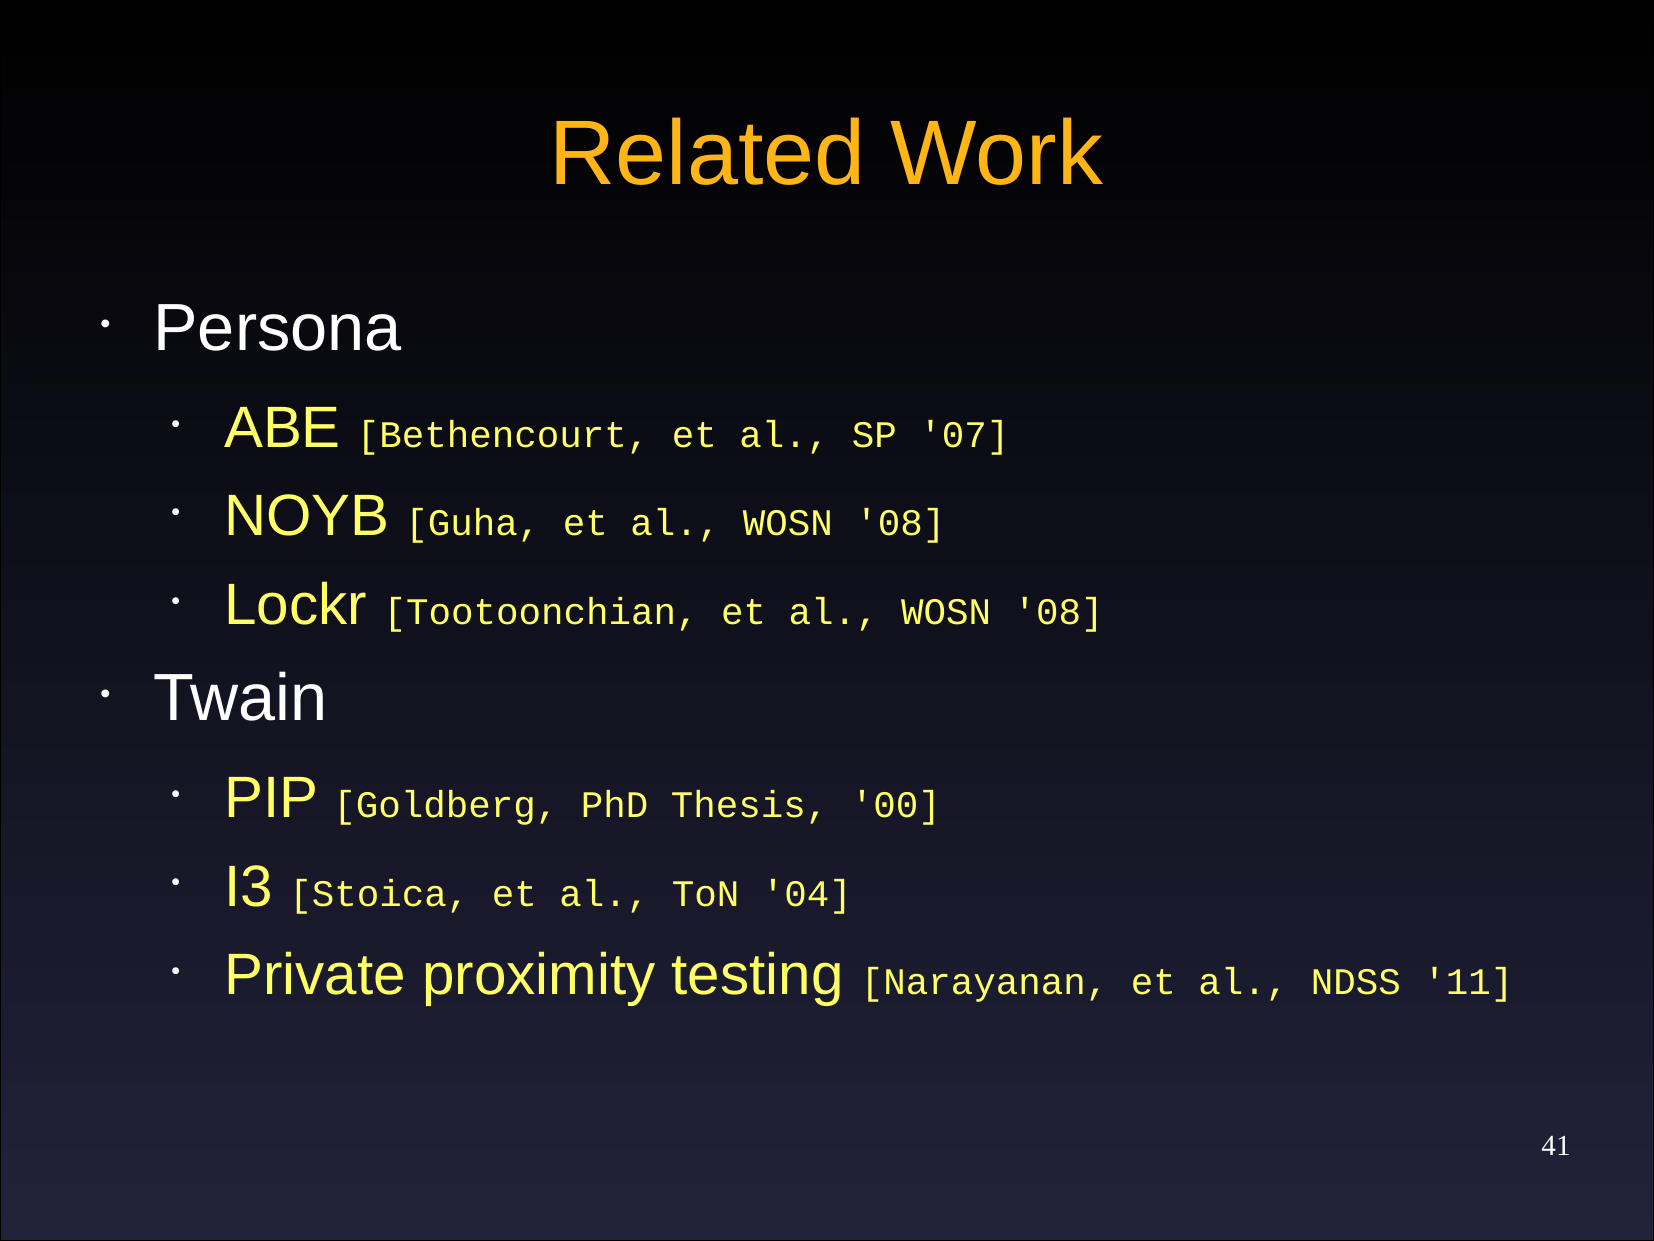

# Related Work
Persona
ABE [Bethencourt, et al., SP '07]
NOYB [Guha, et al., WOSN '08]
Lockr [Tootoonchian, et al., WOSN '08]
Twain
PIP [Goldberg, PhD Thesis, '00]
I3 [Stoica, et al., ToN '04]
Private proximity testing [Narayanan, et al., NDSS '11]
41